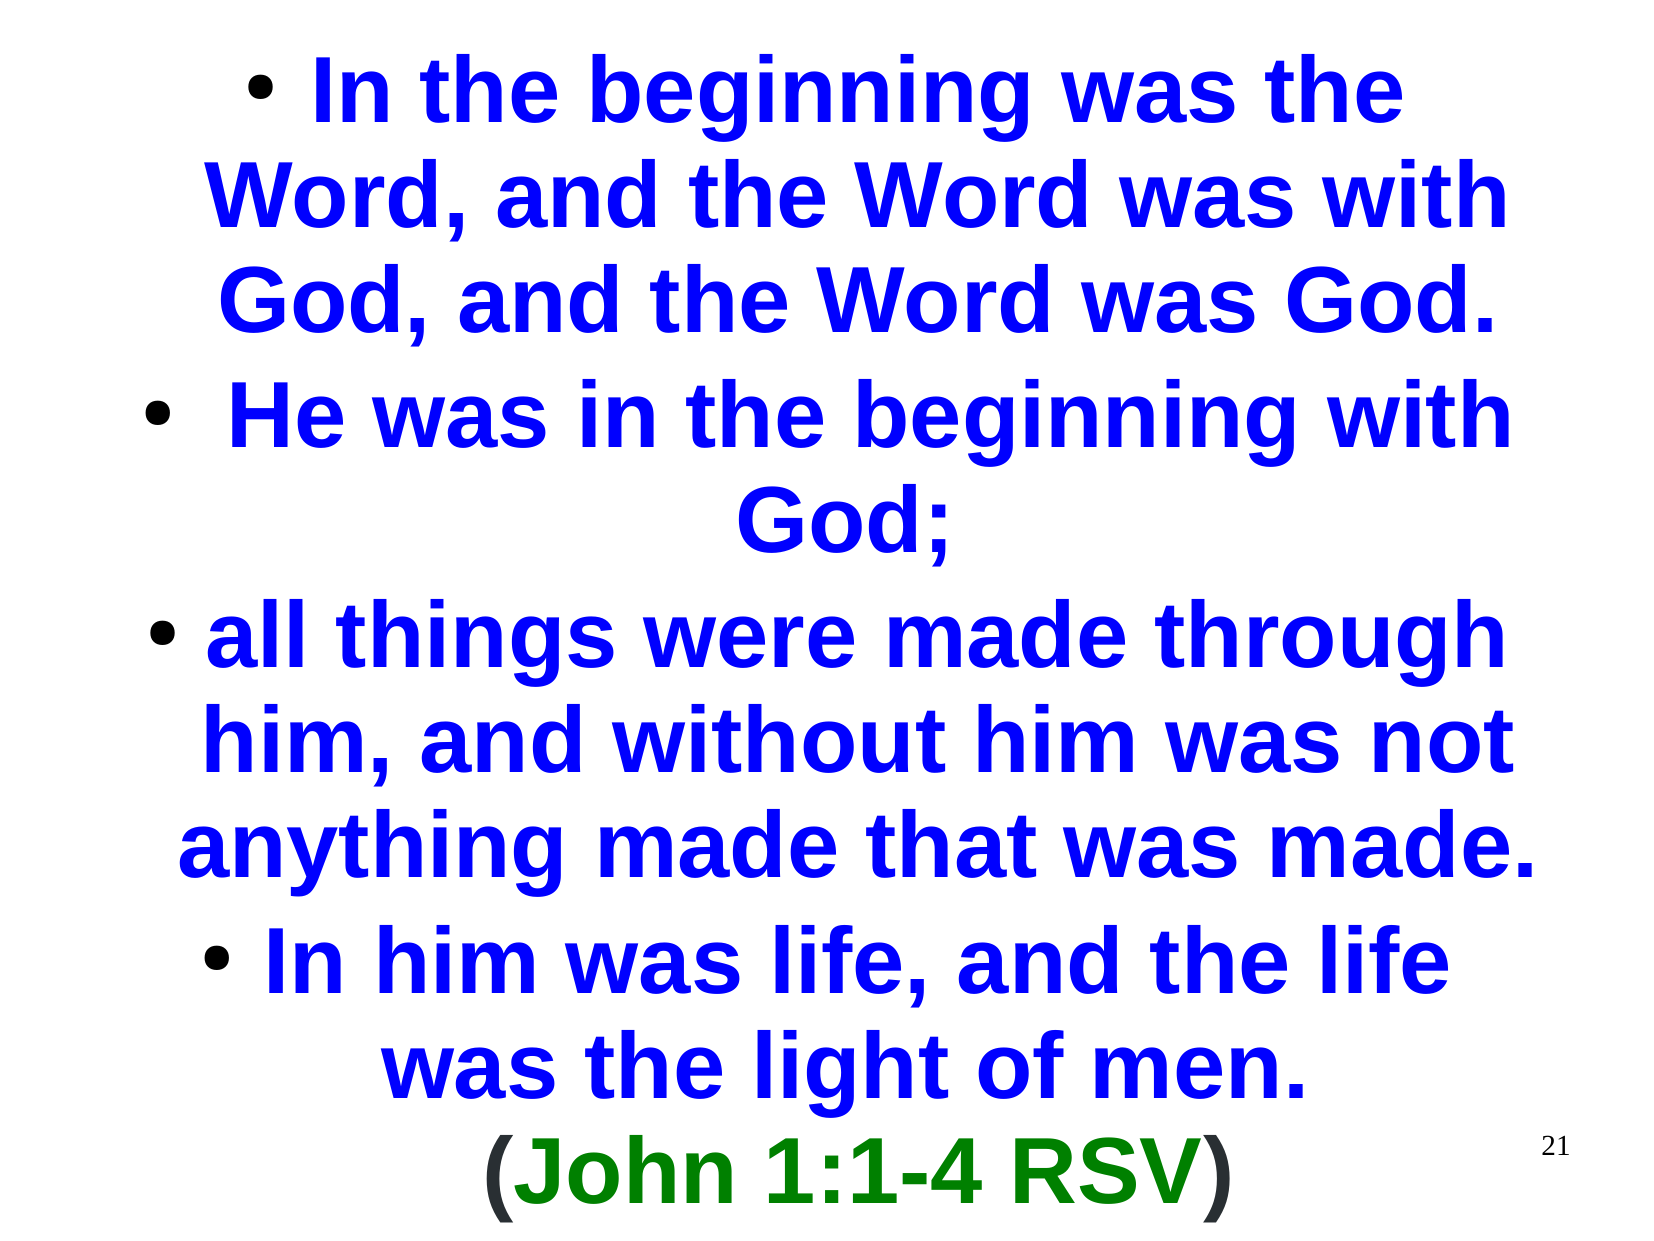

# In the beginning was the Word, and the Word was with God, and the Word was God.
 He was in the beginning with God;
all things were made through him, and without him was not anything made that was made.
In him was life, and the life was the light of men.
(John 1:1-4 RSV)
21